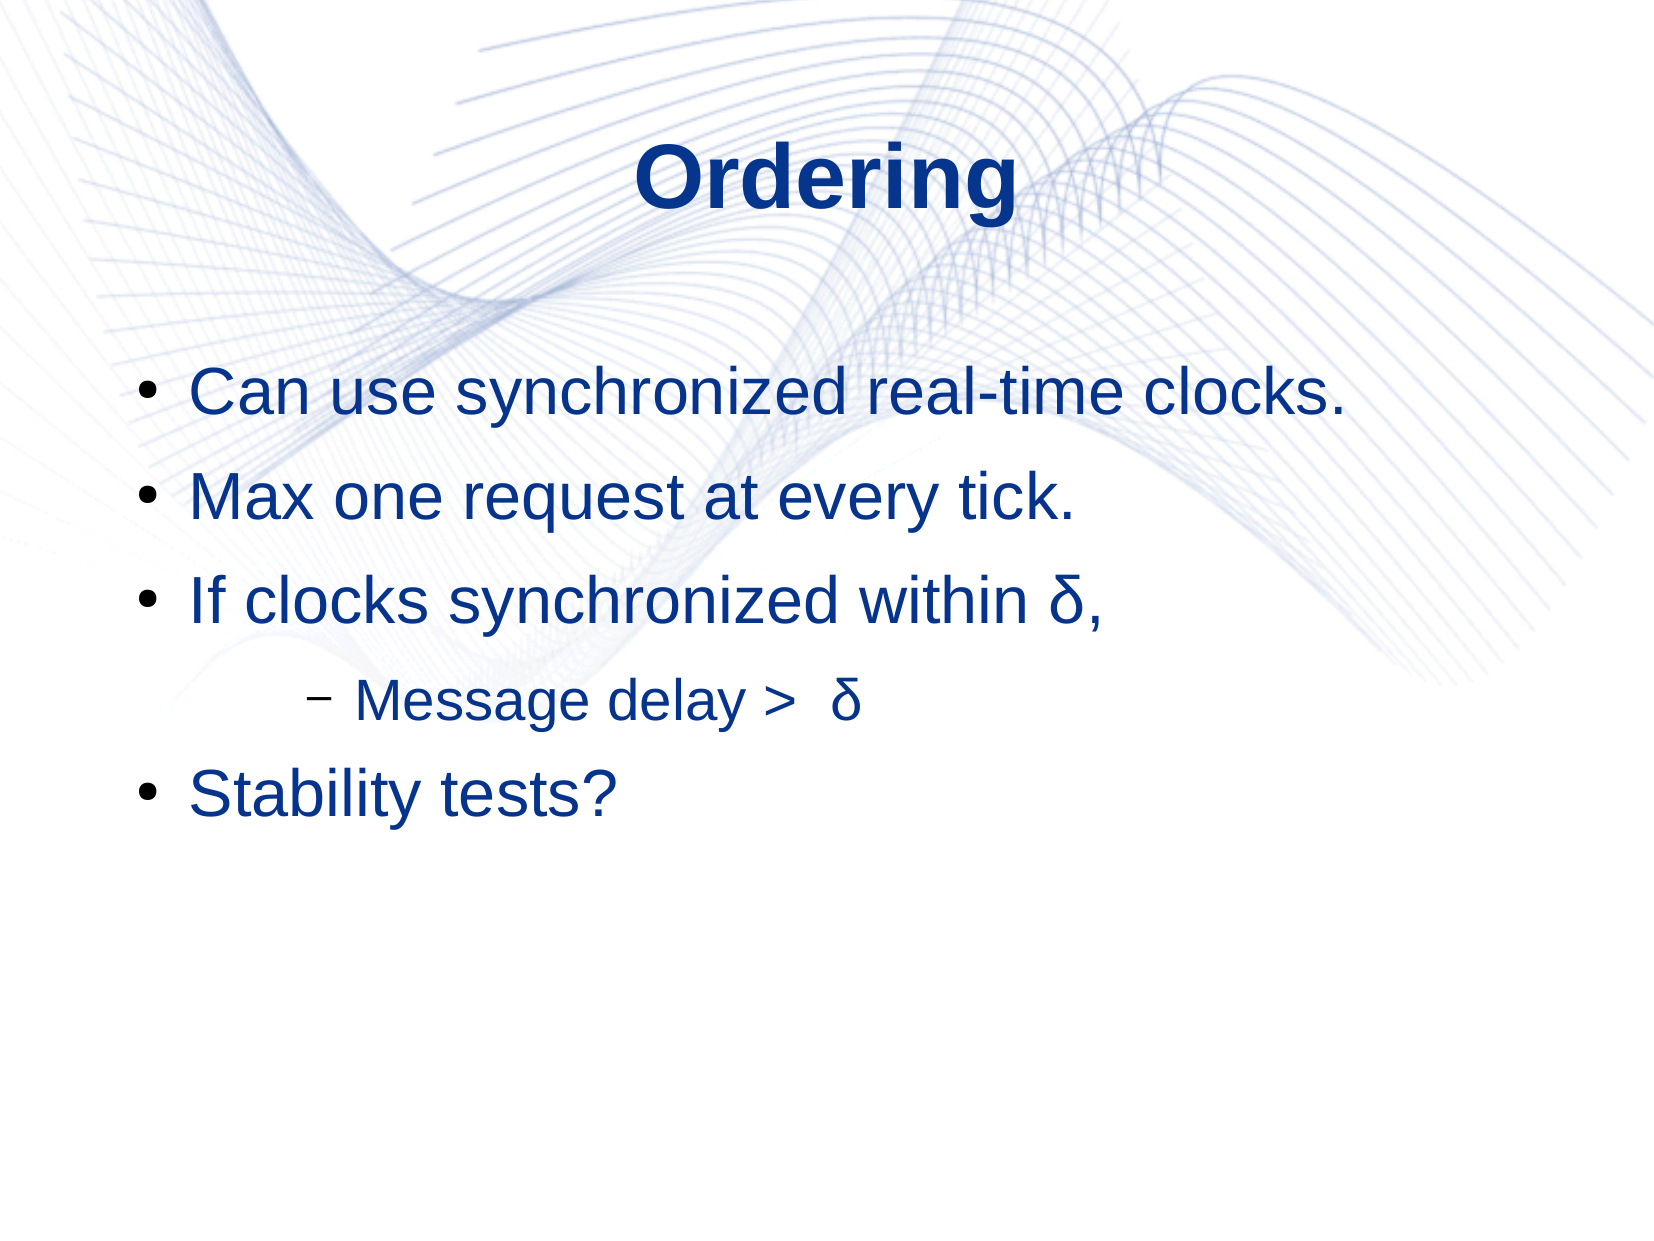

# Ordering
Can use synchronized real-time clocks.
Max one request at every tick.
If clocks synchronized within δ,
Message delay > δ
Stability tests?